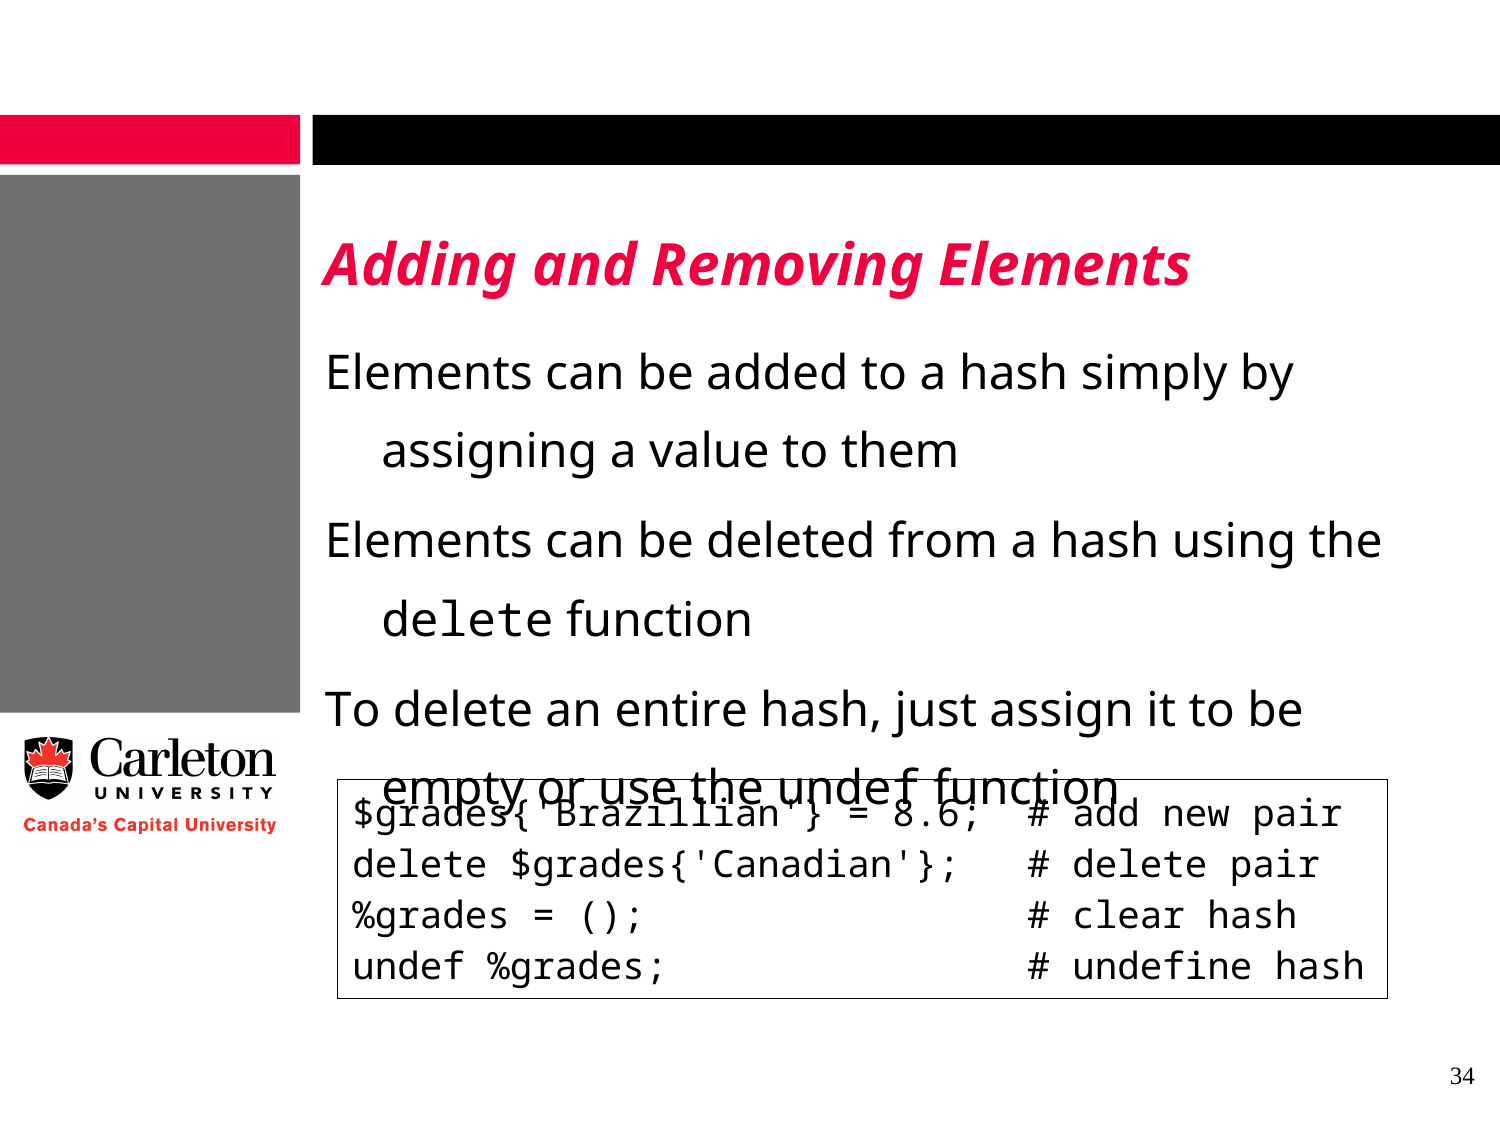

# Adding and Removing Elements
Elements can be added to a hash simply by assigning a value to them
Elements can be deleted from a hash using the delete function
To delete an entire hash, just assign it to be empty or use the undef function
$grades{'Brazillian'} = 8.6; # add new pair
delete $grades{'Canadian'}; # delete pair
%grades = (); # clear hash
undef %grades; # undefine hash
34